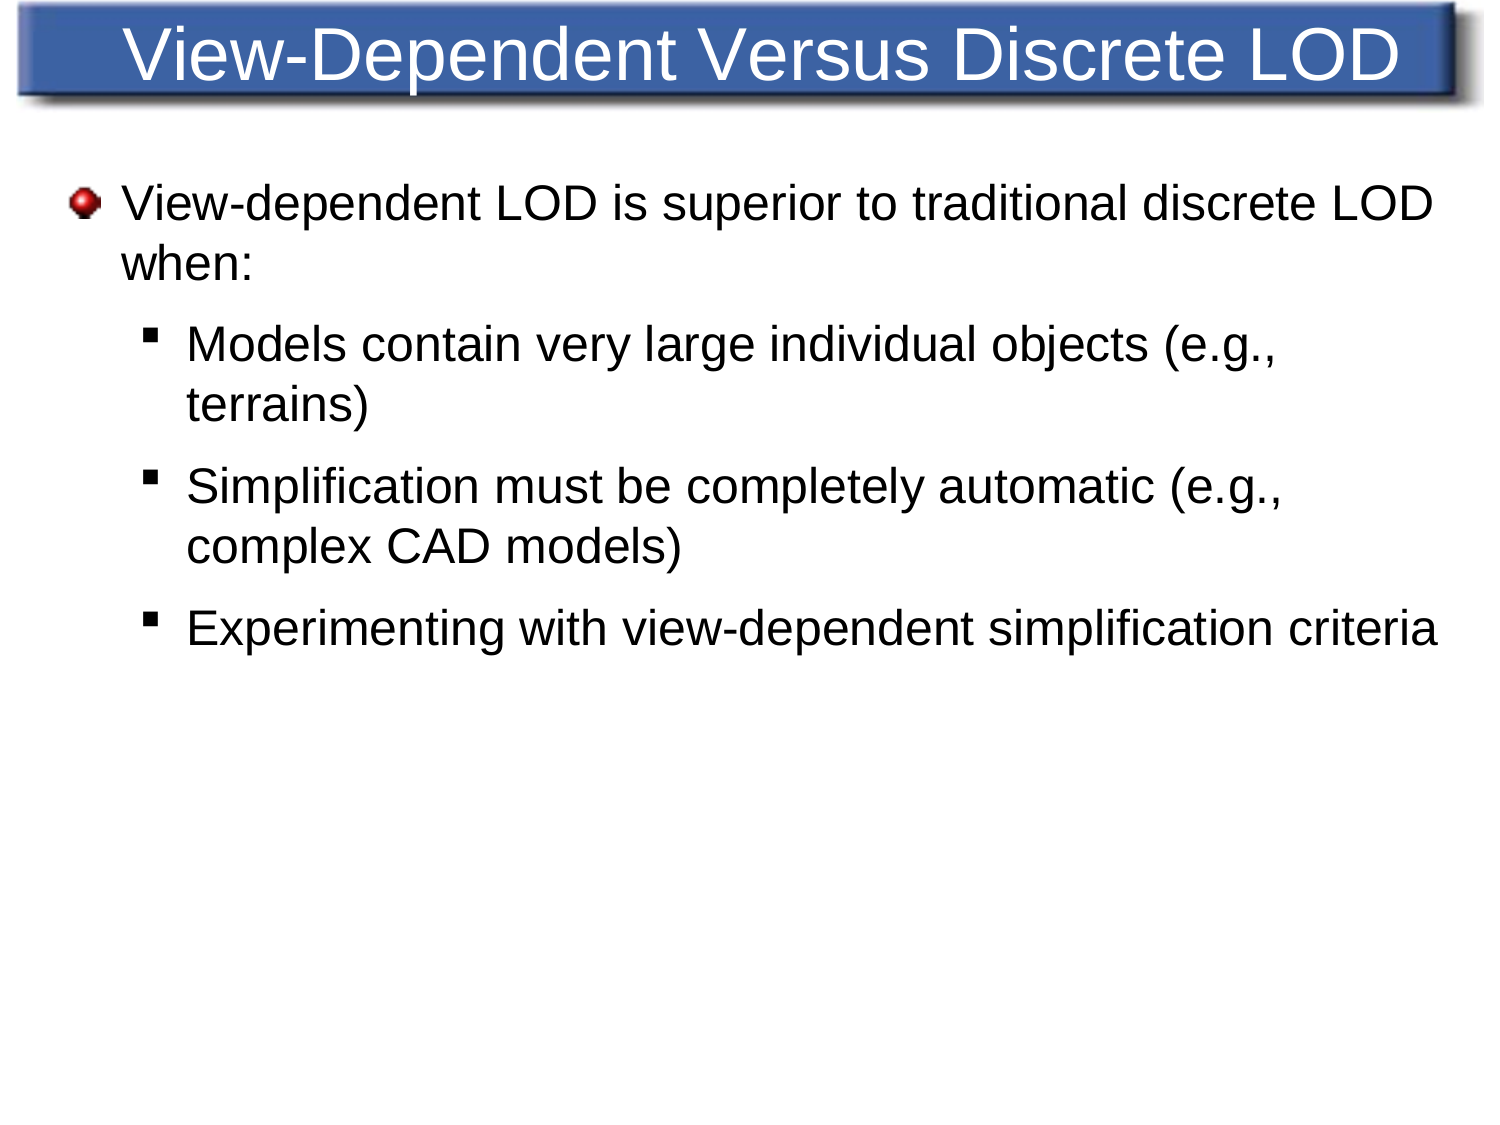

# View-Dependent Versus Discrete LOD
View-dependent LOD is superior to traditional discrete LOD when:
Models contain very large individual objects (e.g., terrains)
Simplification must be completely automatic (e.g., complex CAD models)
Experimenting with view-dependent simplification criteria